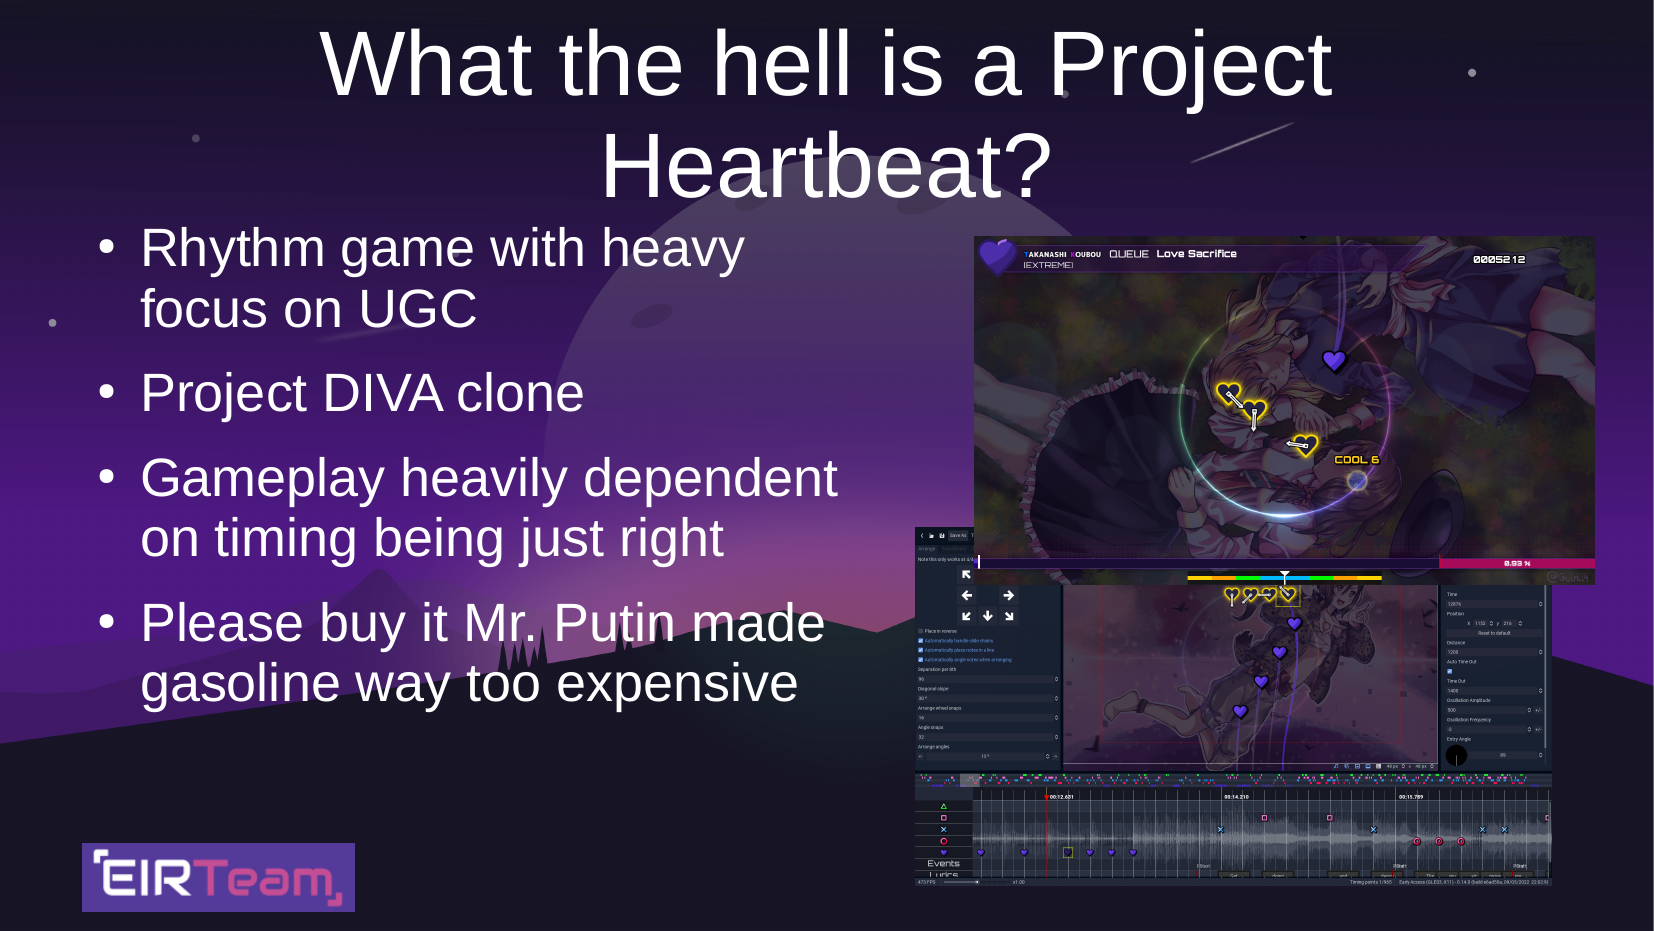

# What the hell is a Project Heartbeat?
Rhythm game with heavy focus on UGC
Project DIVA clone
Gameplay heavily dependent on timing being just right
Please buy it Mr. Putin made gasoline way too expensive